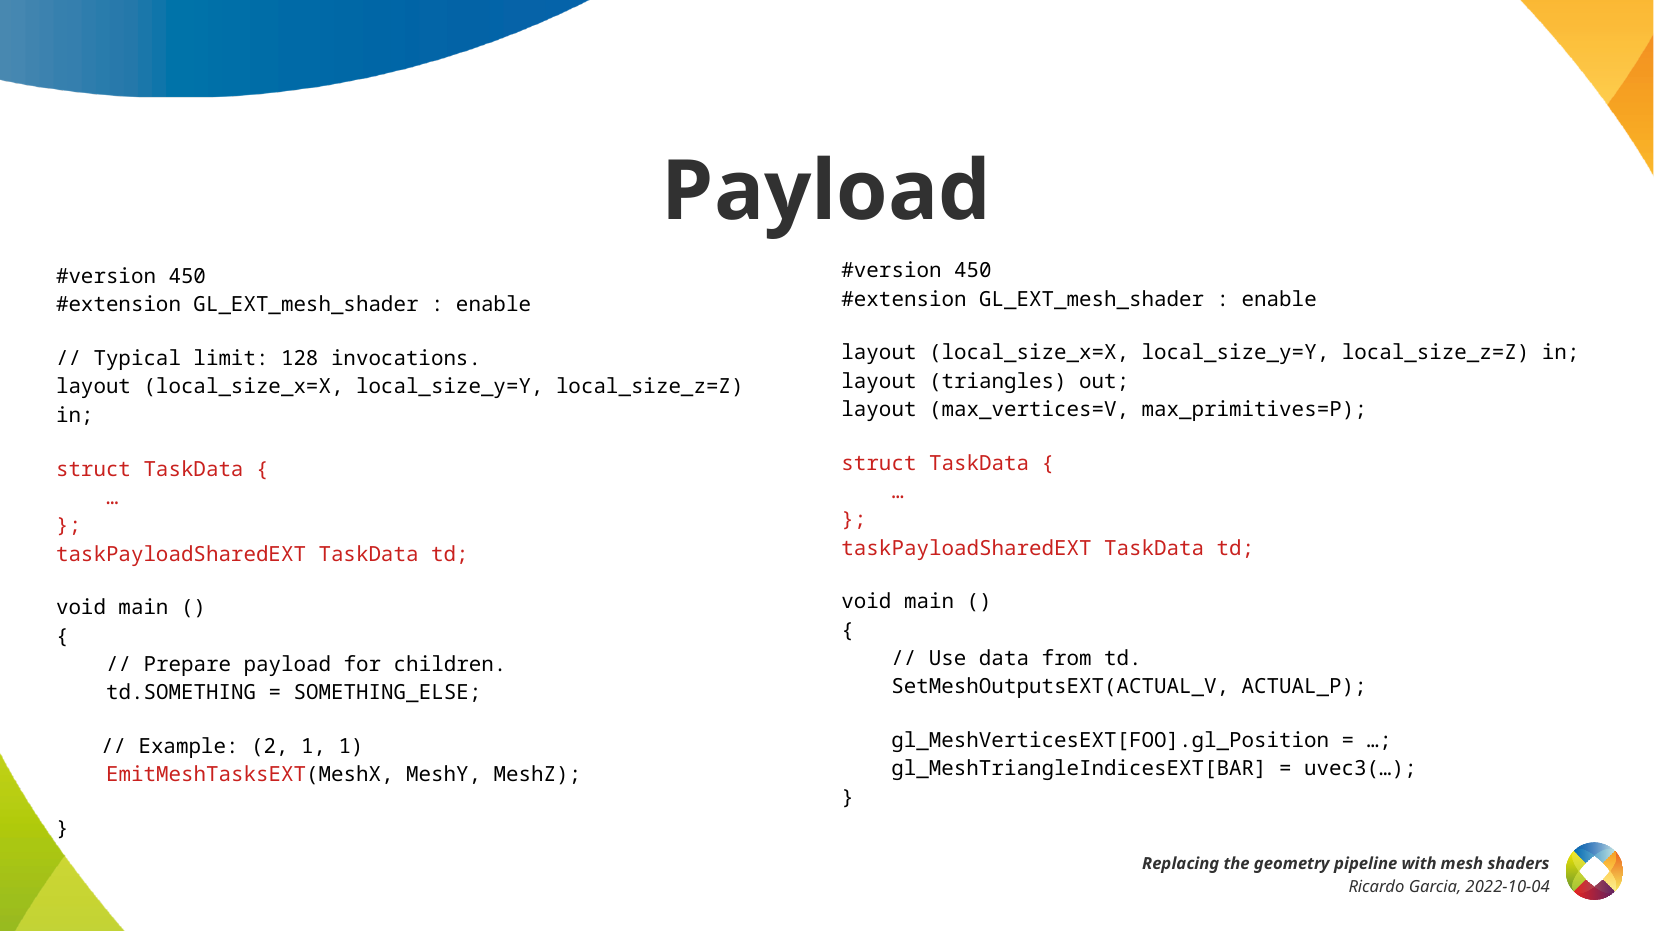

Payload
#version 450
#extension GL_EXT_mesh_shader : enable
layout (local_size_x=X, local_size_y=Y, local_size_z=Z) in;
layout (triangles) out;
layout (max_vertices=V, max_primitives=P);
struct TaskData {
 …
};
taskPayloadSharedEXT TaskData td;
void main ()
{
 // Use data from td.
 SetMeshOutputsEXT(ACTUAL_V, ACTUAL_P);
 gl_MeshVerticesEXT[FOO].gl_Position = …;
 gl_MeshTriangleIndicesEXT[BAR] = uvec3(…);
}
#version 450
#extension GL_EXT_mesh_shader : enable
// Typical limit: 128 invocations.
layout (local_size_x=X, local_size_y=Y, local_size_z=Z) in;
struct TaskData {
 …
};
taskPayloadSharedEXT TaskData td;
void main ()
{
 // Prepare payload for children.
 td.SOMETHING = SOMETHING_ELSE;
 // Example: (2, 1, 1)
 EmitMeshTasksEXT(MeshX, MeshY, MeshZ);
}
Replacing the geometry pipeline with mesh shaders
Ricardo Garcia, 2022-10-04